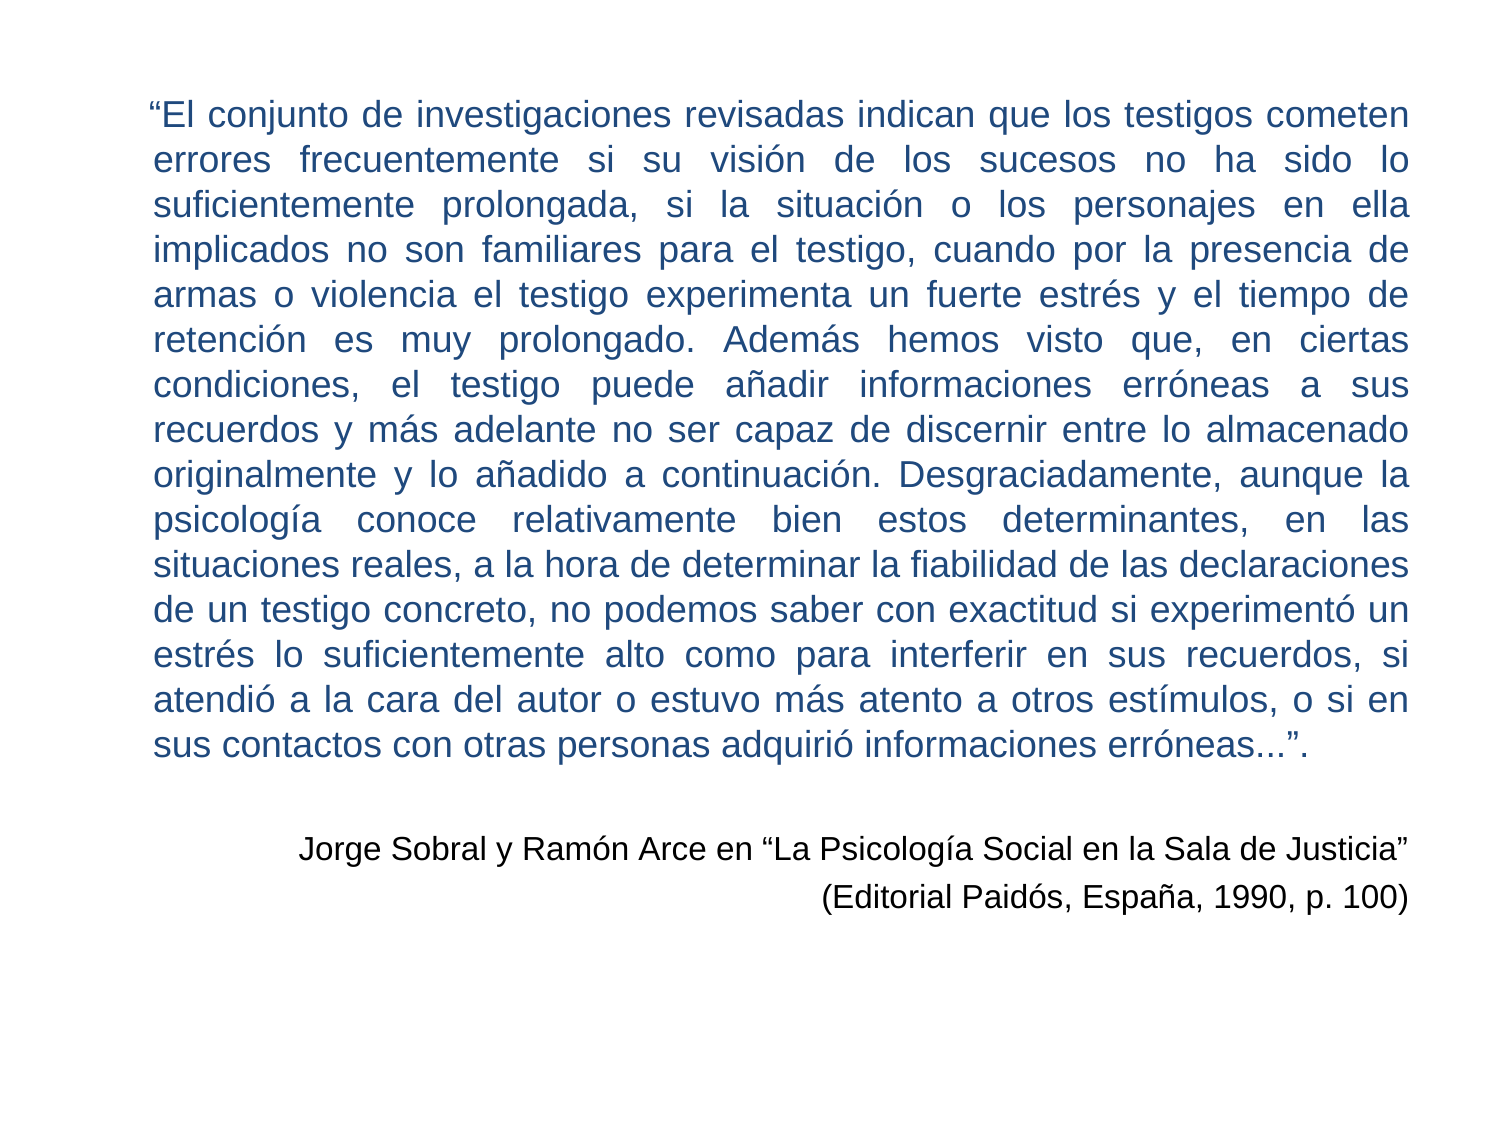

# “El conjunto de investigaciones revisadas indican que los testigos cometen errores frecuentemente si su visión de los sucesos no ha sido lo suficientemente prolongada, si la situación o los personajes en ella implicados no son familiares para el testigo, cuando por la presencia de armas o violencia el testigo experimenta un fuerte estrés y el tiempo de retención es muy prolongado. Además hemos visto que, en ciertas condiciones, el testigo puede añadir informaciones erróneas a sus recuerdos y más adelante no ser capaz de discernir entre lo almacenado originalmente y lo añadido a continuación. Desgraciadamente, aunque la psicología conoce relativamente bien estos determinantes, en las situaciones reales, a la hora de determinar la fiabilidad de las declaraciones de un testigo concreto, no podemos saber con exactitud si experimentó un estrés lo suficientemente alto como para interferir en sus recuerdos, si atendió a la cara del autor o estuvo más atento a otros estímulos, o si en sus contactos con otras personas adquirió informaciones erróneas...”.
Jorge Sobral y Ramón Arce en “La Psicología Social en la Sala de Justicia”
(Editorial Paidós, España, 1990, p. 100)